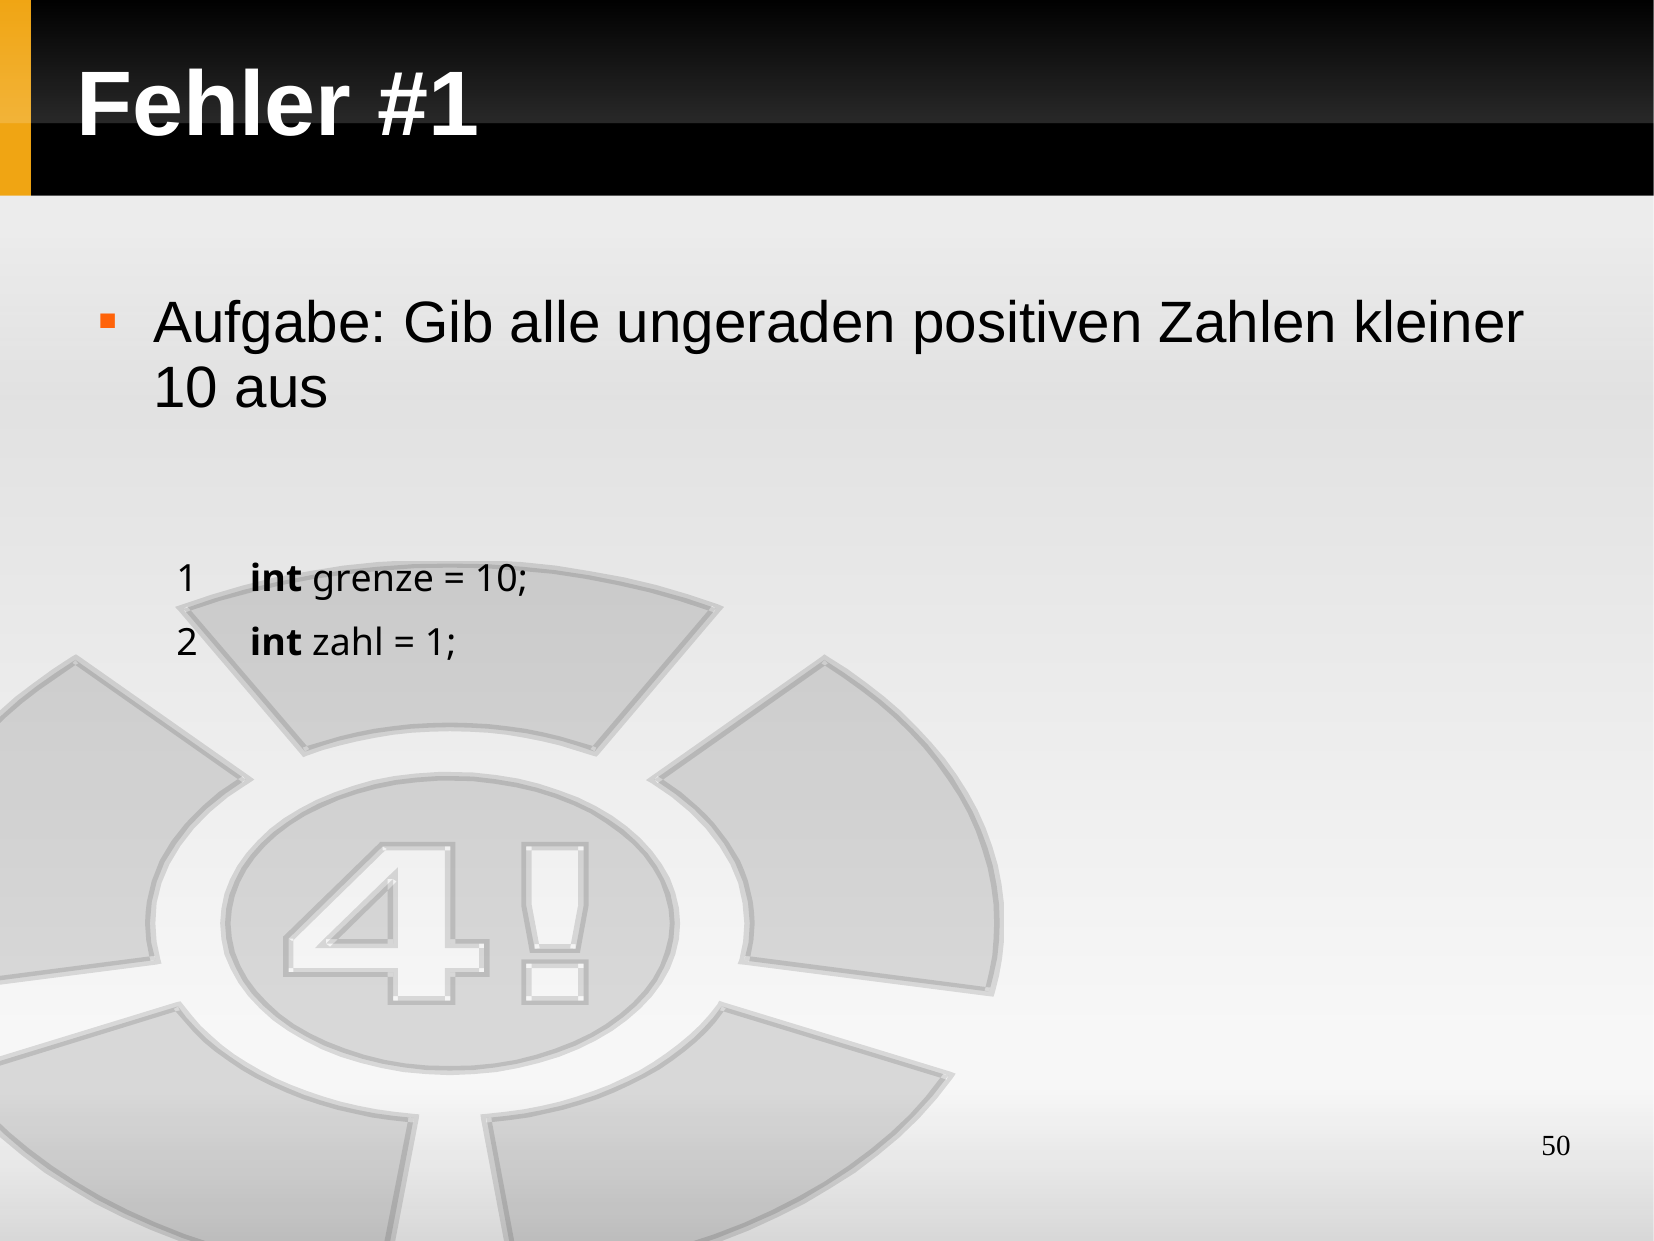

# Fehler #1
Aufgabe: Gib alle ungeraden positiven Zahlen kleiner 10 aus
1	int grenze = 10;
2	int zahl = 1;
50